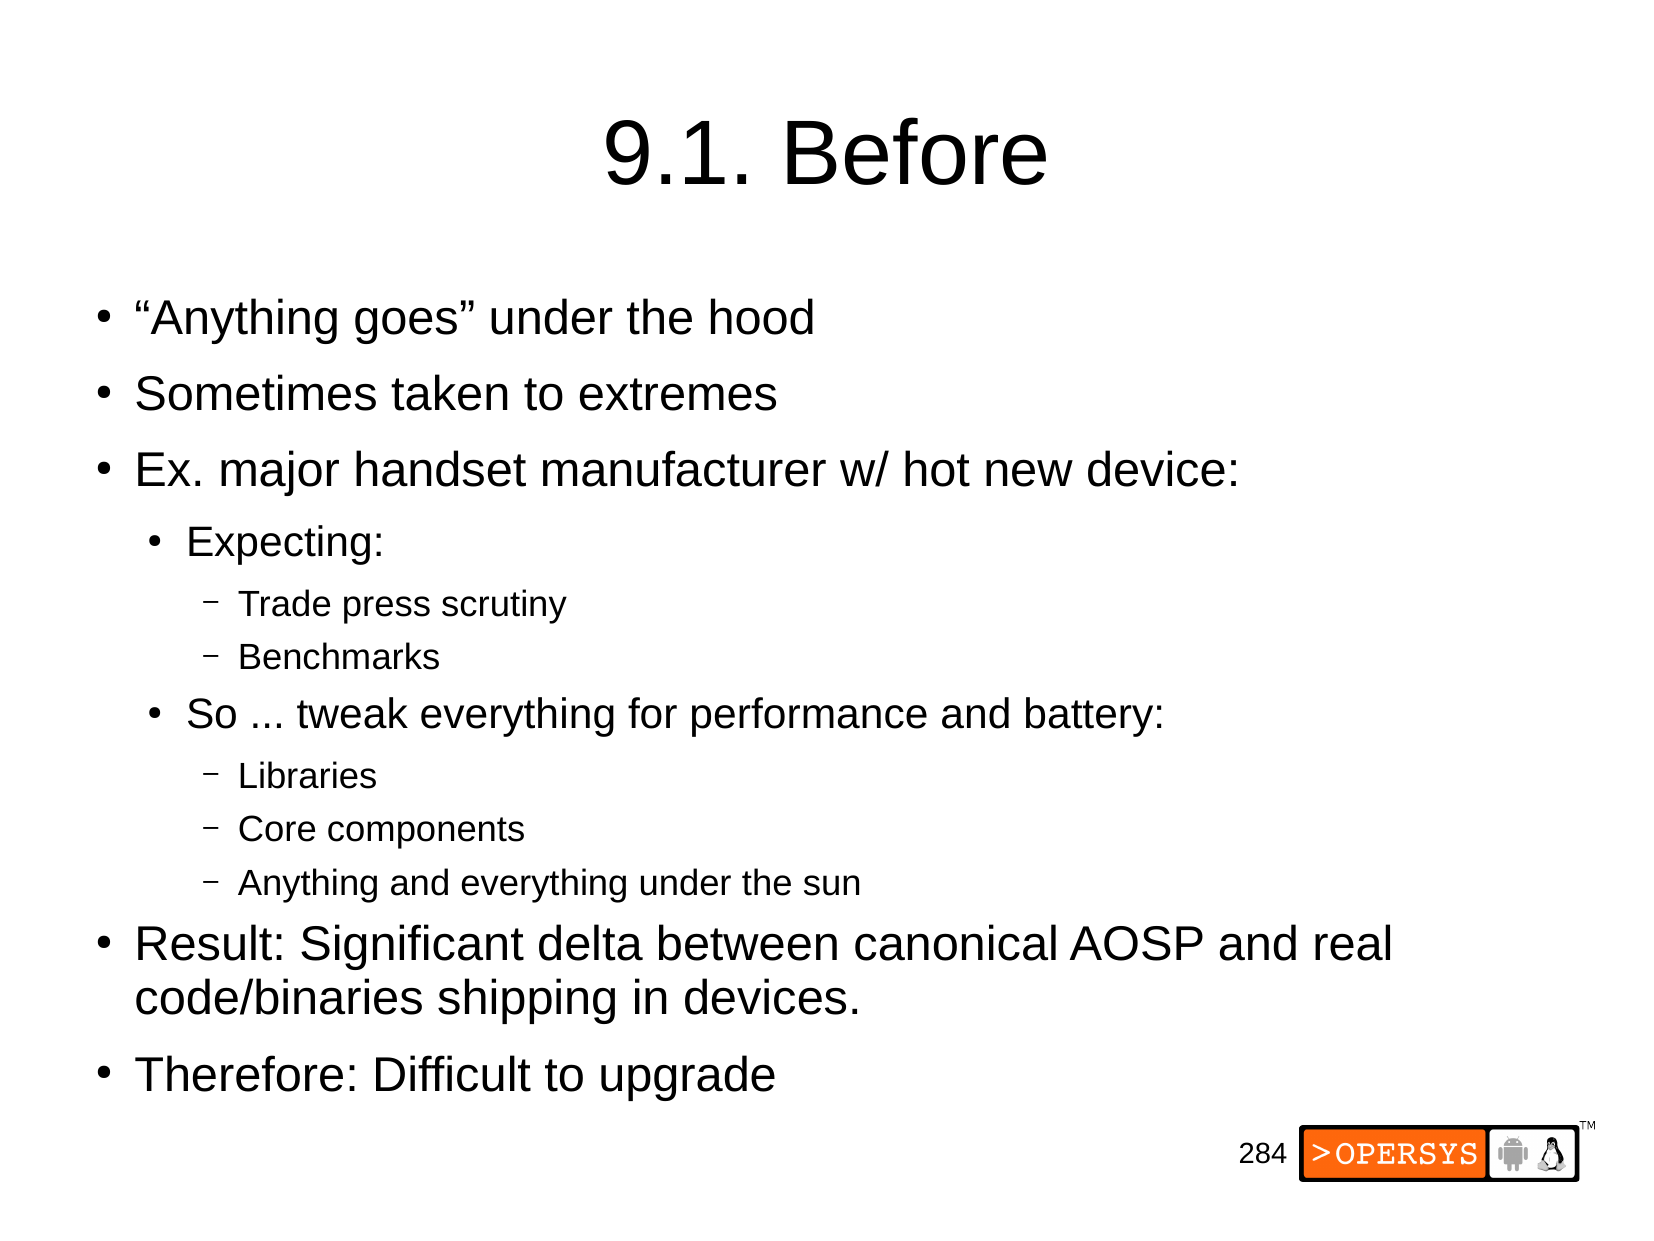

# 9.1. Before
“Anything goes” under the hood
Sometimes taken to extremes
Ex. major handset manufacturer w/ hot new device:
Expecting:
Trade press scrutiny
Benchmarks
So ... tweak everything for performance and battery:
Libraries
Core components
Anything and everything under the sun
Result: Significant delta between canonical AOSP and real code/binaries shipping in devices.
Therefore: Difficult to upgrade